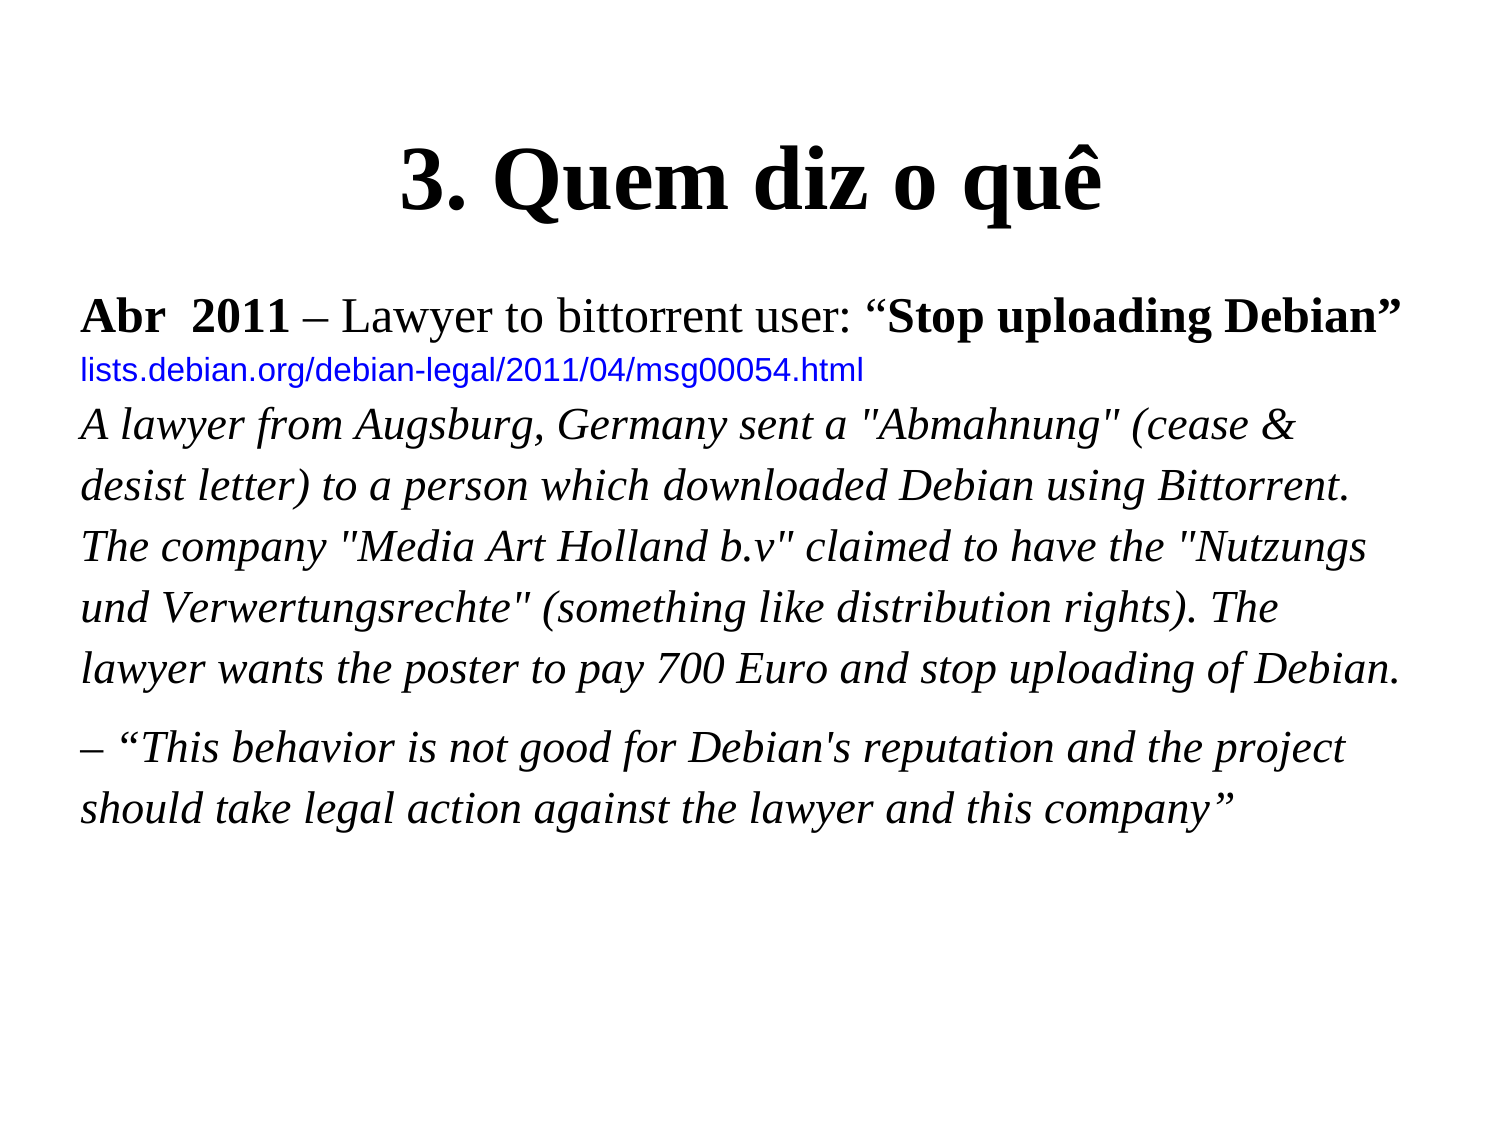

# 3. Quem diz o quê
Abr 2011 – Lawyer to bittorrent user: “Stop uploading Debian” lists.debian.org/debian-legal/2011/04/msg00054.html
A lawyer from Augsburg, Germany sent a "Abmahnung" (cease & desist letter) to a person which downloaded Debian using Bittorrent. The company "Media Art Holland b.v" claimed to have the "Nutzungs und Verwertungsrechte" (something like distribution rights). The lawyer wants the poster to pay 700 Euro and stop uploading of Debian.
– “This behavior is not good for Debian's reputation and the project should take legal action against the lawyer and this company”